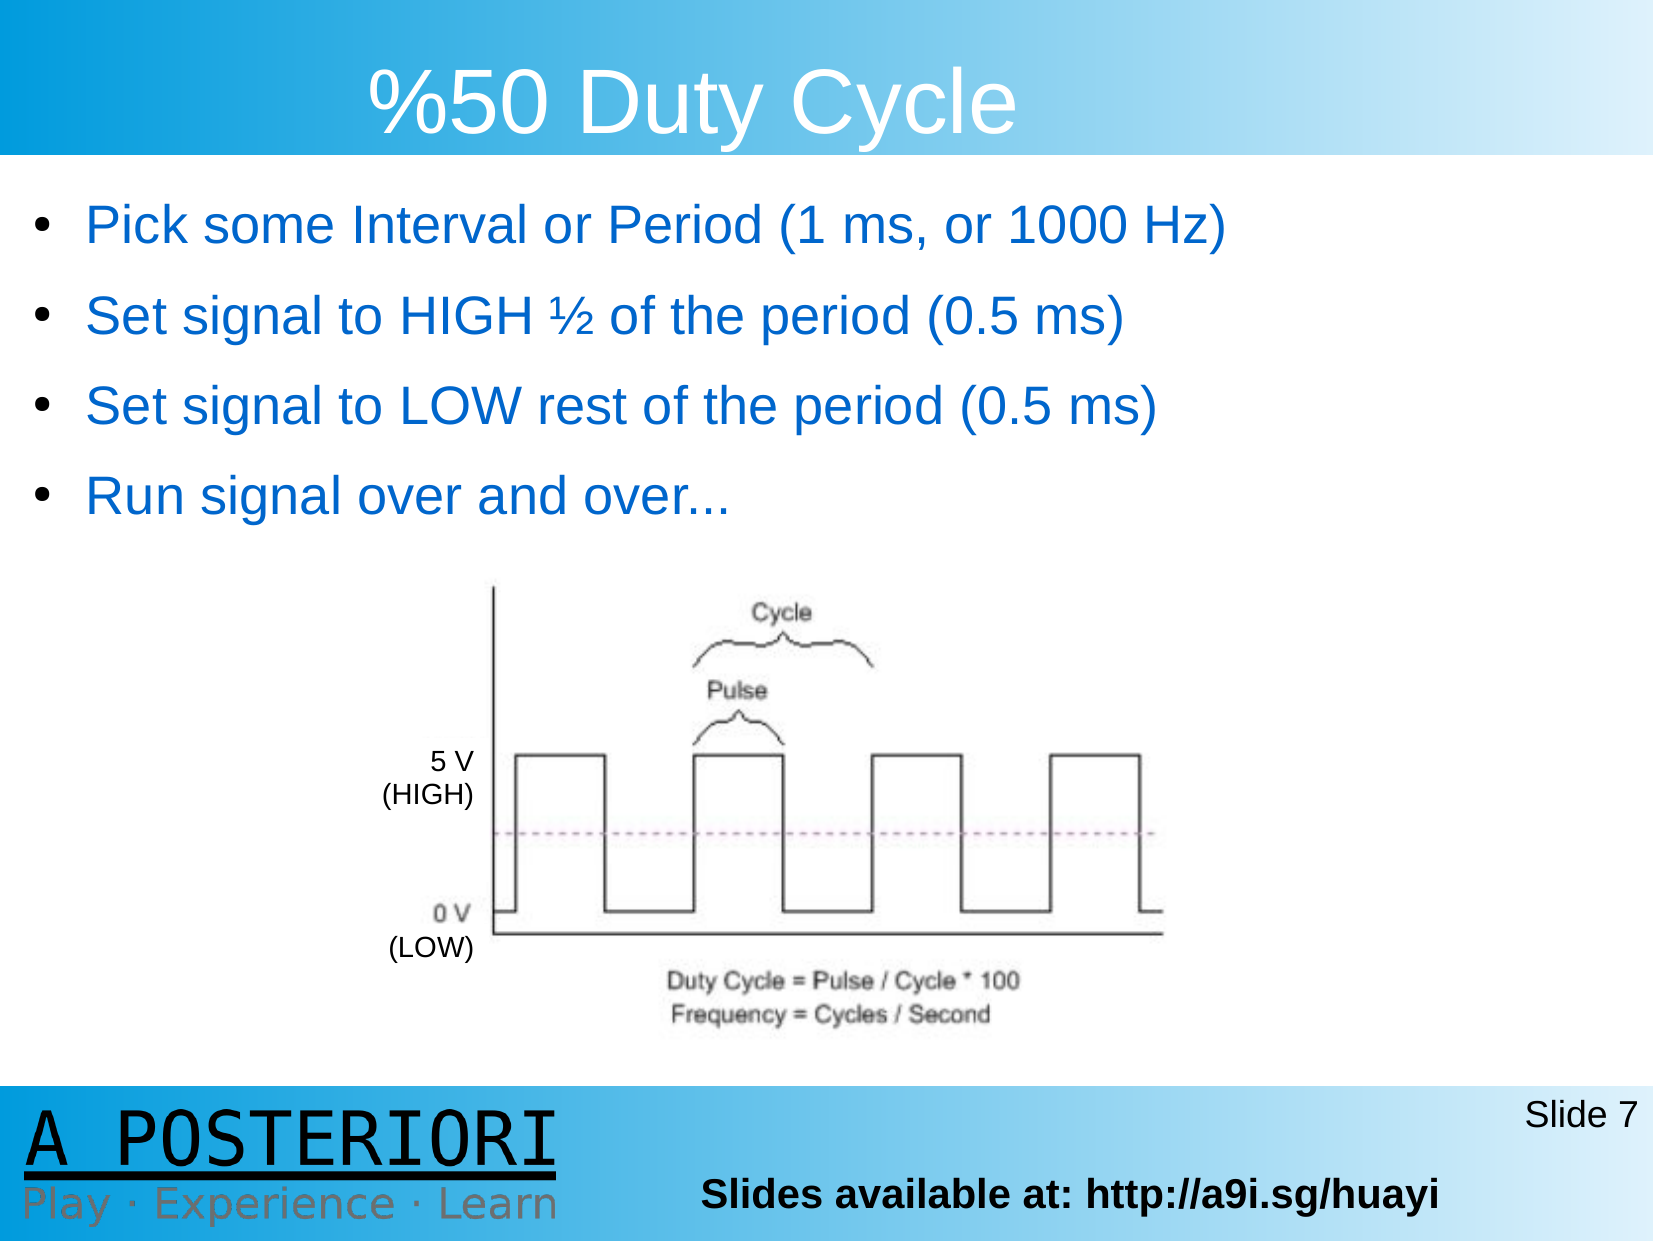

# %50 Duty Cycle
Pick some Interval or Period (1 ms, or 1000 Hz)
Set signal to HIGH ½ of the period (0.5 ms)
Set signal to LOW rest of the period (0.5 ms)
Run signal over and over...
5 V
(HIGH)
(LOW)